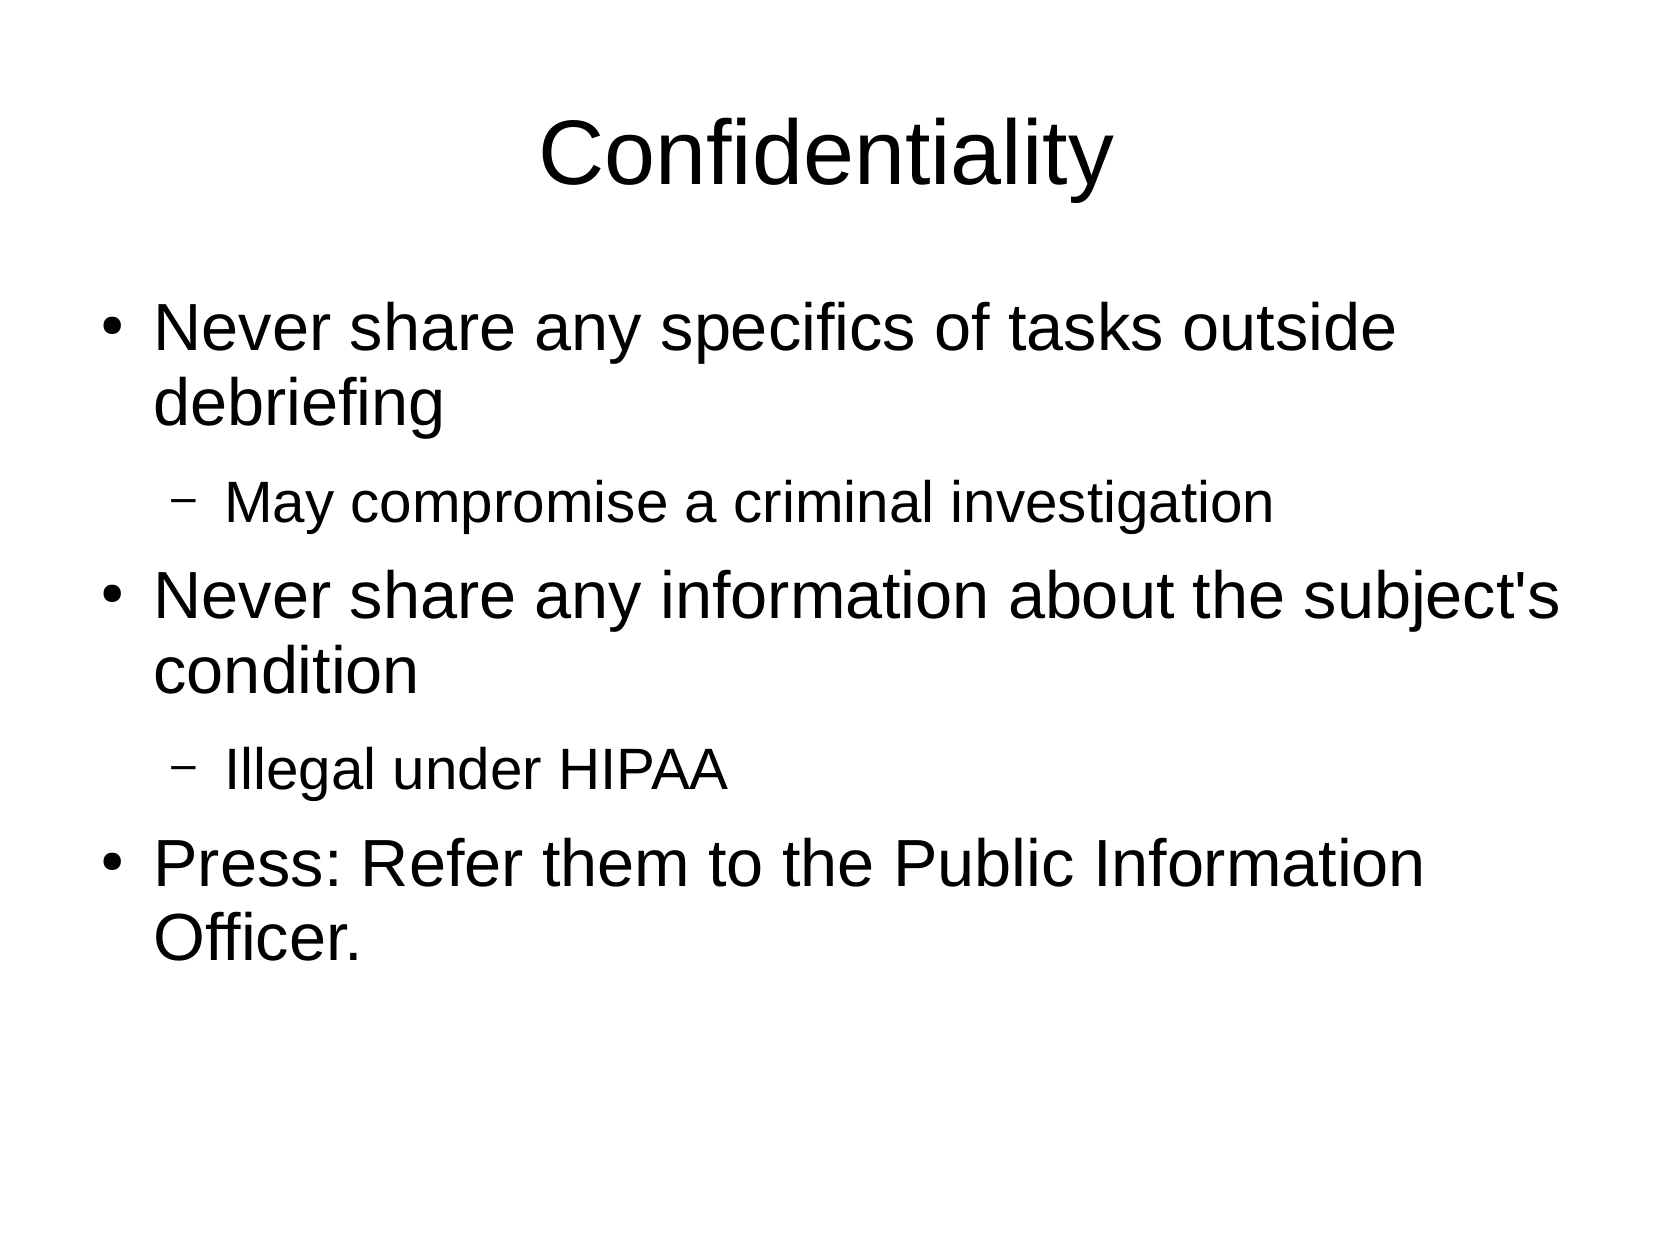

# Confidentiality
Never share any specifics of tasks outside debriefing
May compromise a criminal investigation
Never share any information about the subject's condition
Illegal under HIPAA
Press: Refer them to the Public Information Officer.